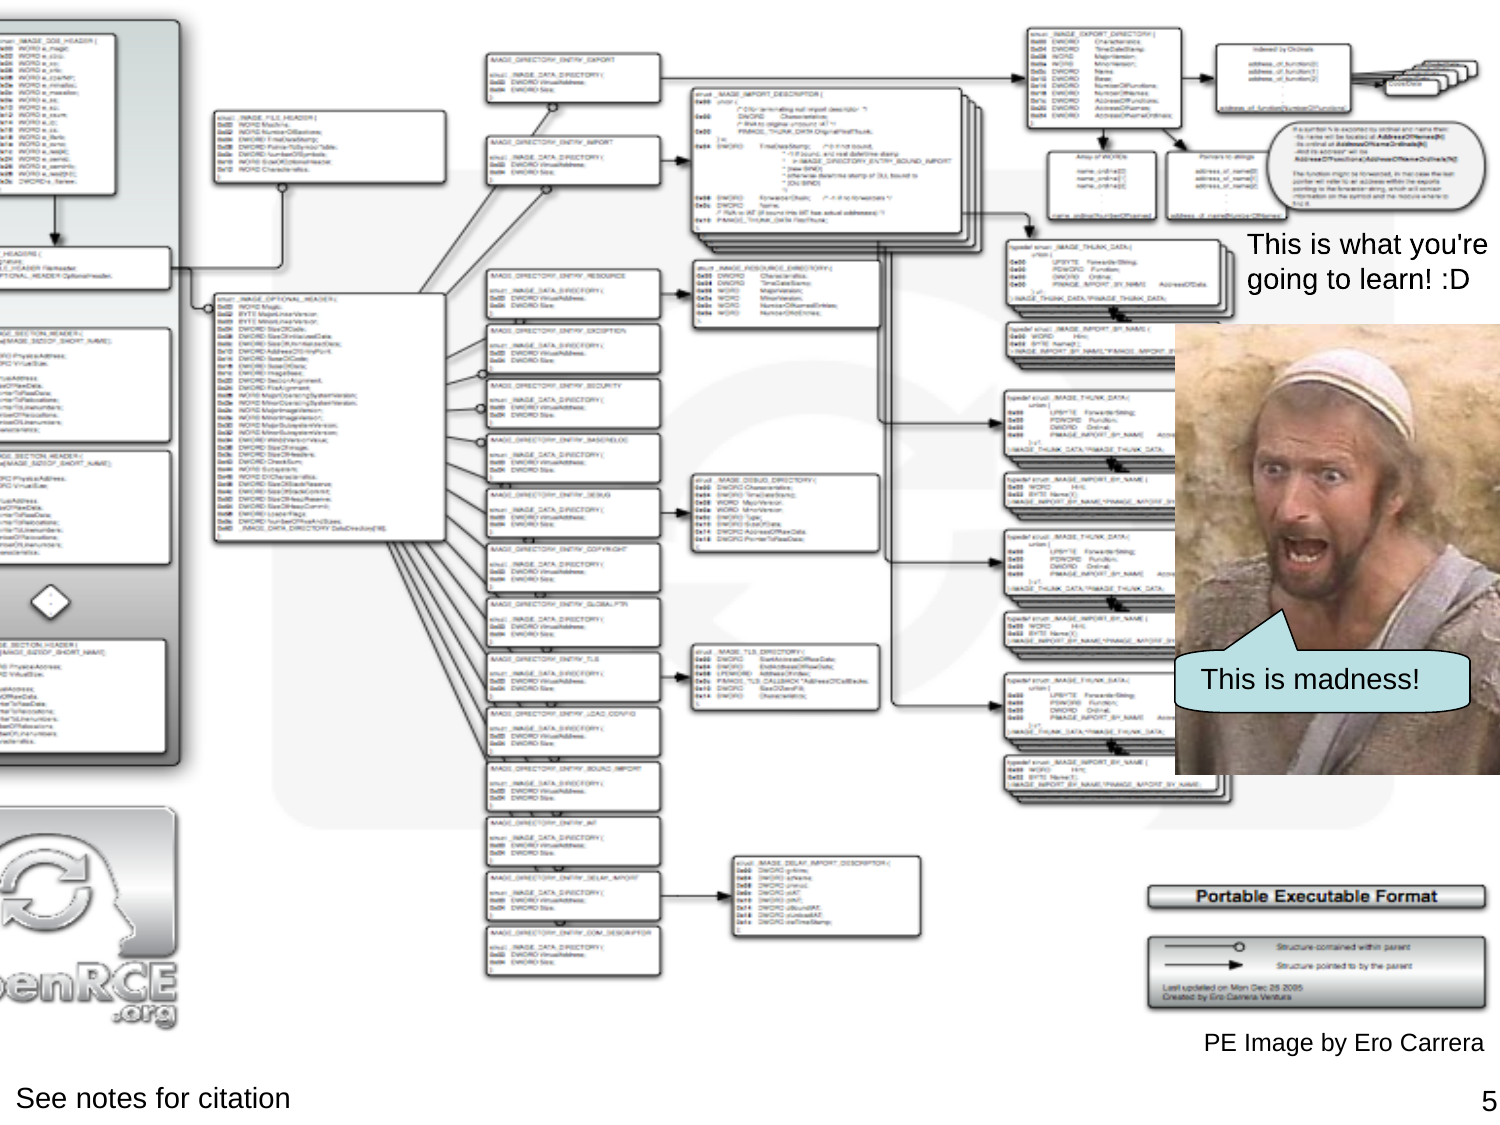

#
This is what you're going to learn! :D
This is madness!
PE Image by Ero Carrera
See notes for citation
2